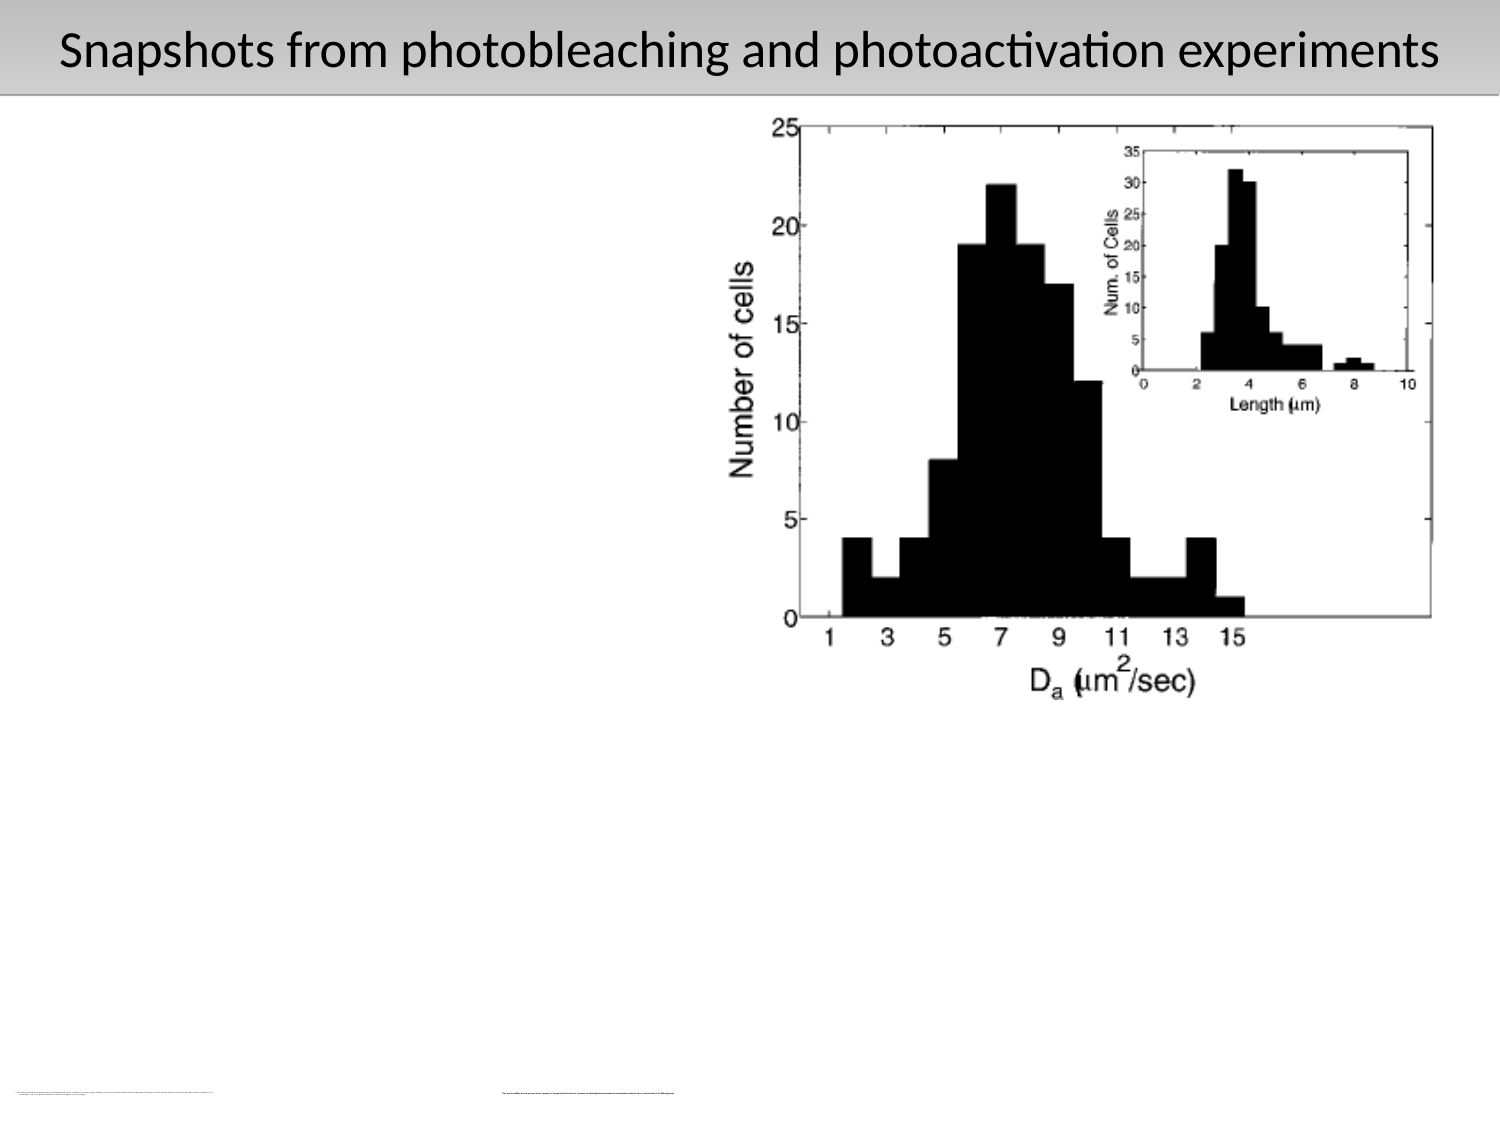

# Snapshots from photobleaching and photoactivation experiments
FRAP and photoactivation measurements must be interpreted with caution; in particular, one cannot assign an effective viscosity to the cytoplasm which would be applicable to all proteins inside it. Mobility depends sensitively on the protein under consideration, on its concentration, and on any genetic modification it may have undergone, such as His tagging.
Thus, protein mobility must be seen not only as a property of the geometrical structure of cytoplasm and the background macromolecular concentrations alone but also as a characteristic of the diffusing species